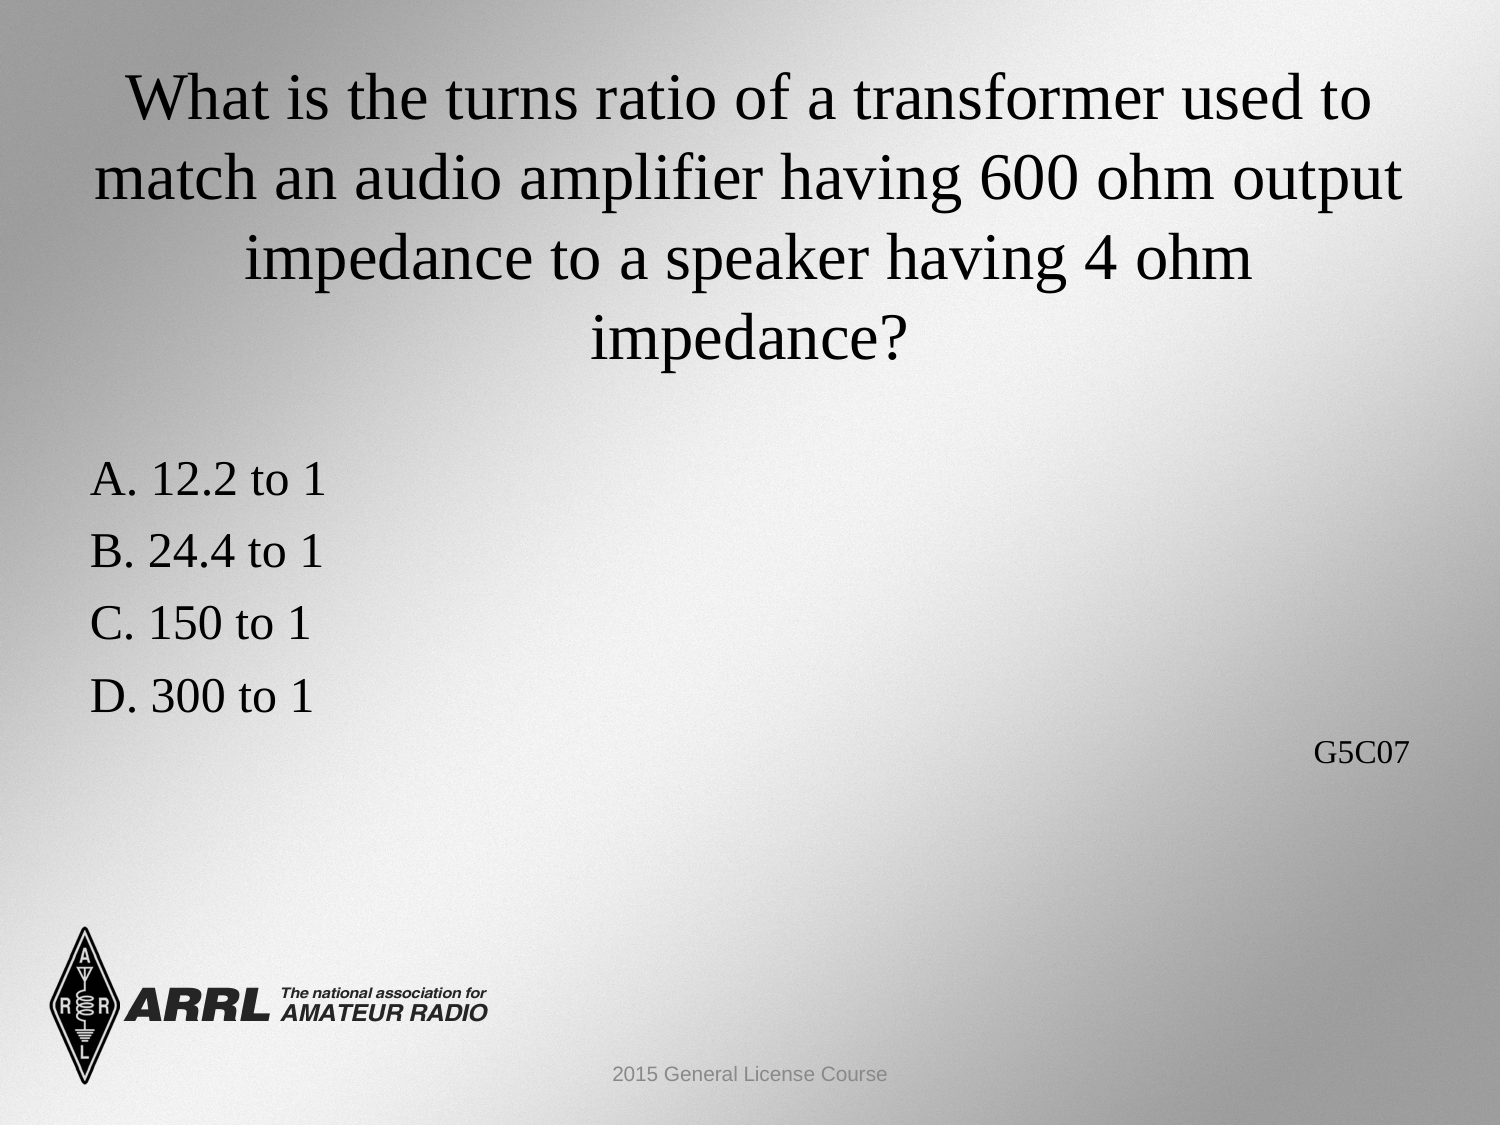

# What is the turns ratio of a transformer used to match an audio amplifier having 600 ohm output impedance to a speaker having 4 ohm impedance?
A. 12.2 to 1
B. 24.4 to 1
C. 150 to 1
D. 300 to 1
 G5C07
2015 General License Course